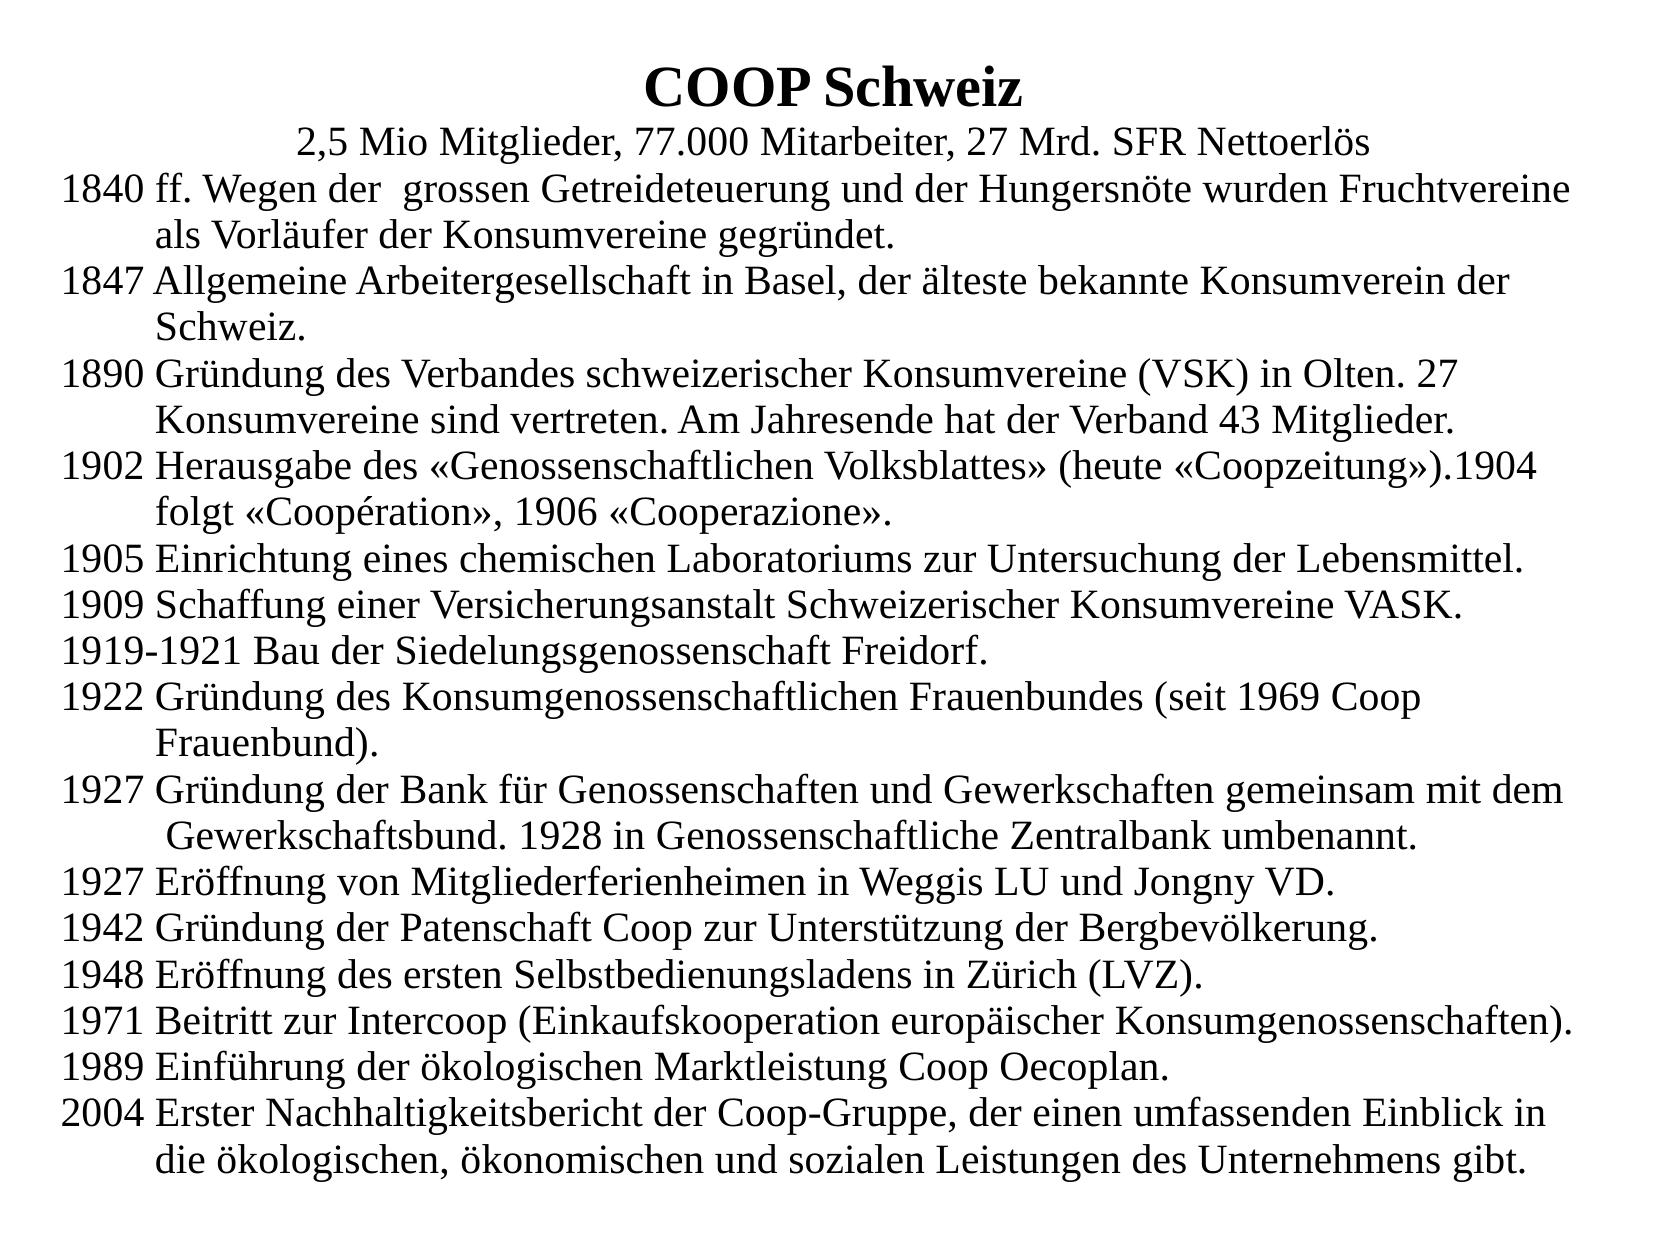

COOP Schweiz
2,5 Mio Mitglieder, 77.000 Mitarbeiter, 27 Mrd. SFR Nettoerlös
1840 ff. Wegen der grossen Getreideteuerung und der Hungersnöte wurden Fruchtvereine als Vorläufer der Konsumvereine gegründet.
1847 Allgemeine Arbeitergesellschaft in Basel, der älteste bekannte Konsumverein der Schweiz.
1890 Gründung des Verbandes schweizerischer Konsumvereine (VSK) in Olten. 27 Konsumvereine sind vertreten. Am Jahresende hat der Verband 43 Mitglieder.
1902 Herausgabe des «Genossenschaftlichen Volksblattes» (heute «Coopzeitung»).1904 folgt «Coopération», 1906 «Cooperazione».
1905 Einrichtung eines chemischen Laboratoriums zur Untersuchung der Lebensmittel.
1909 Schaffung einer Versicherungsanstalt Schweizerischer Konsumvereine VASK.
1919-1921 Bau der Siedelungsgenossenschaft Freidorf.
1922 Gründung des Konsumgenossenschaftlichen Frauenbundes (seit 1969 Coop Frauenbund).
1927 Gründung der Bank für Genossenschaften und Gewerkschaften gemeinsam mit dem Gewerkschaftsbund. 1928 in Genossenschaftliche Zentralbank umbenannt.
1927 Eröffnung von Mitgliederferienheimen in Weggis LU und Jongny VD.
1942 Gründung der Patenschaft Coop zur Unterstützung der Bergbevölkerung.
1948 Eröffnung des ersten Selbstbedienungsladens in Zürich (LVZ).
1971 Beitritt zur Intercoop (Einkaufskooperation europäischer Konsumgenossenschaften).
1989 Einführung der ökologischen Marktleistung Coop Oecoplan.
2004 Erster Nachhaltigkeitsbericht der Coop-Gruppe, der einen umfassenden Einblick in die ökologischen, ökonomischen und sozialen Leistungen des Unternehmens gibt.